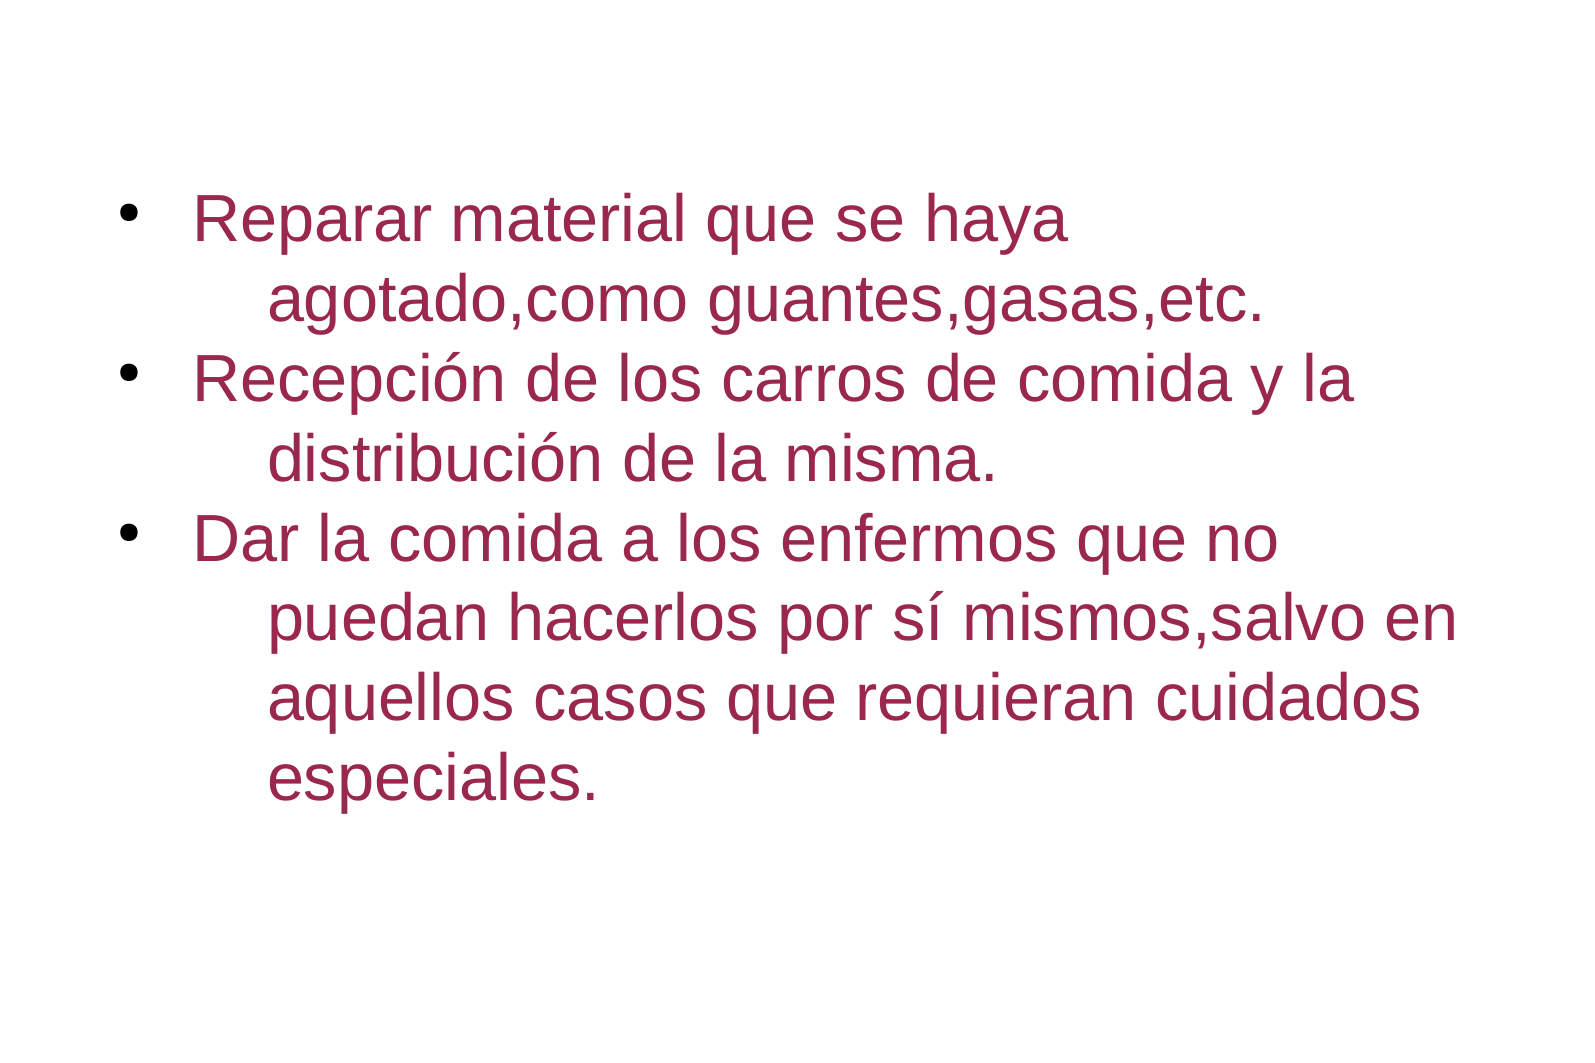

# Reparar material que se haya agotado,como guantes,gasas,etc.
Recepción de los carros de comida y la distribución de la misma.
Dar la comida a los enfermos que no puedan hacerlos por sí mismos,salvo en aquellos casos que requieran cuidados especiales.